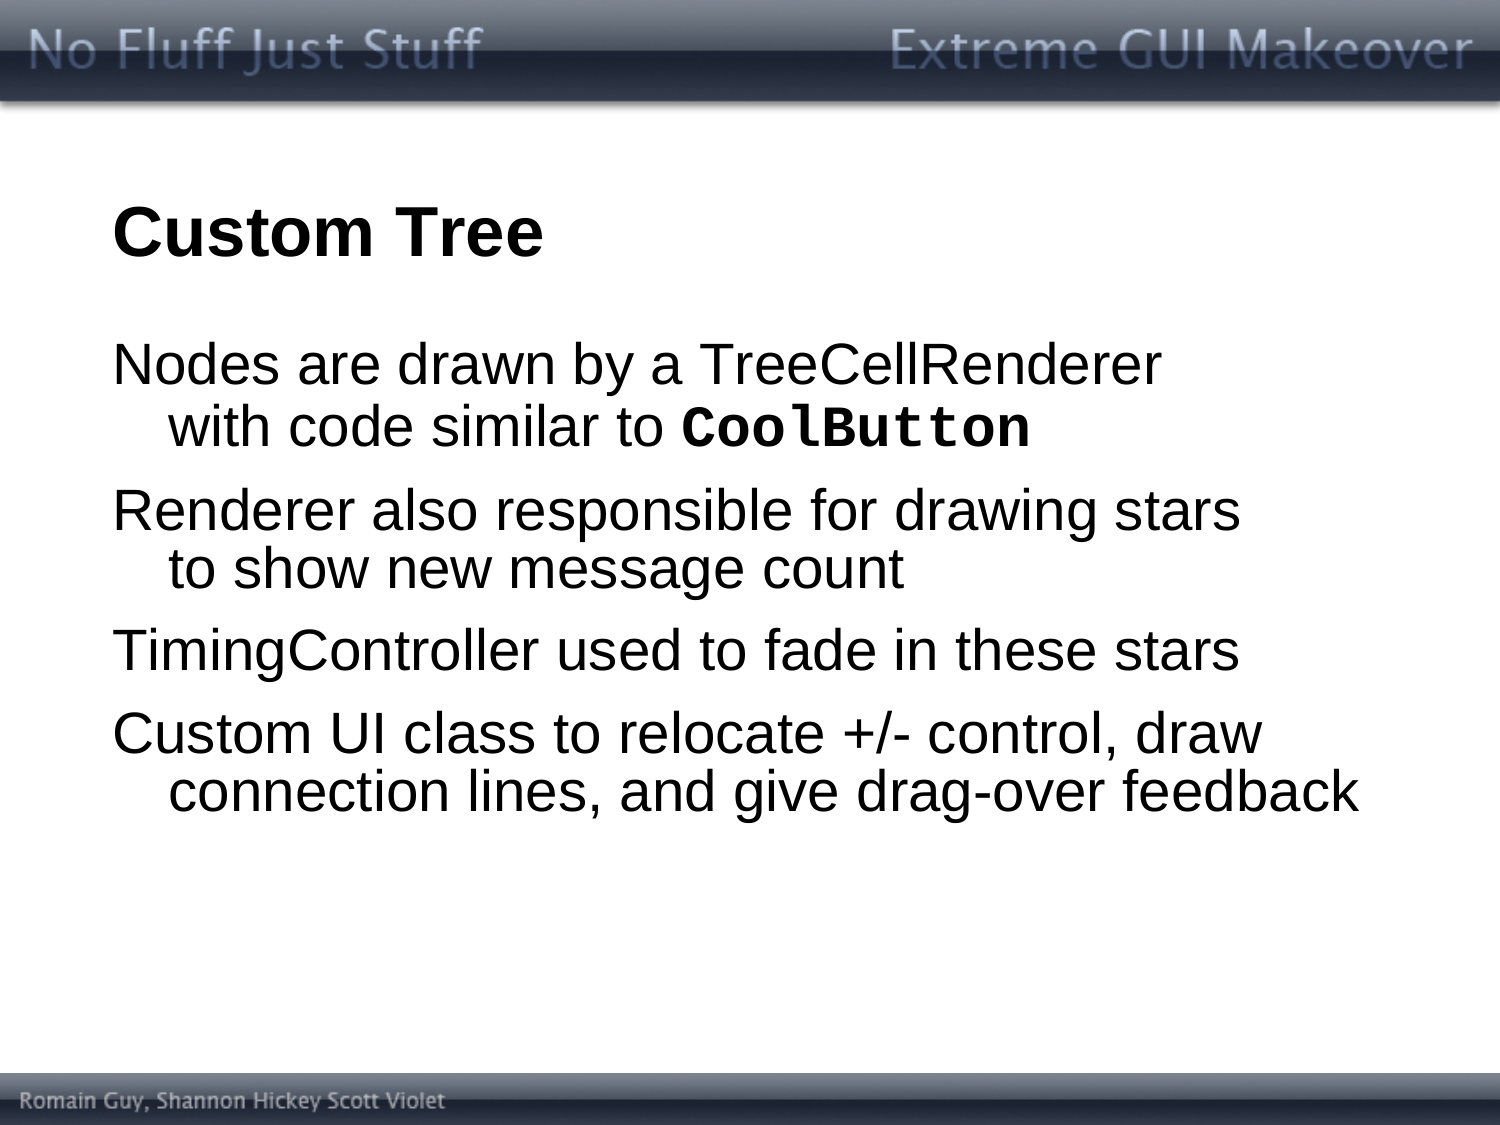

# Custom Tree
Nodes are drawn by a TreeCellRenderer
with code similar to CoolButton
Renderer also responsible for drawing stars
to show new message count
TimingController used to fade in these stars
Custom UI class to relocate +/- control, draw connection lines, and give drag-over feedback